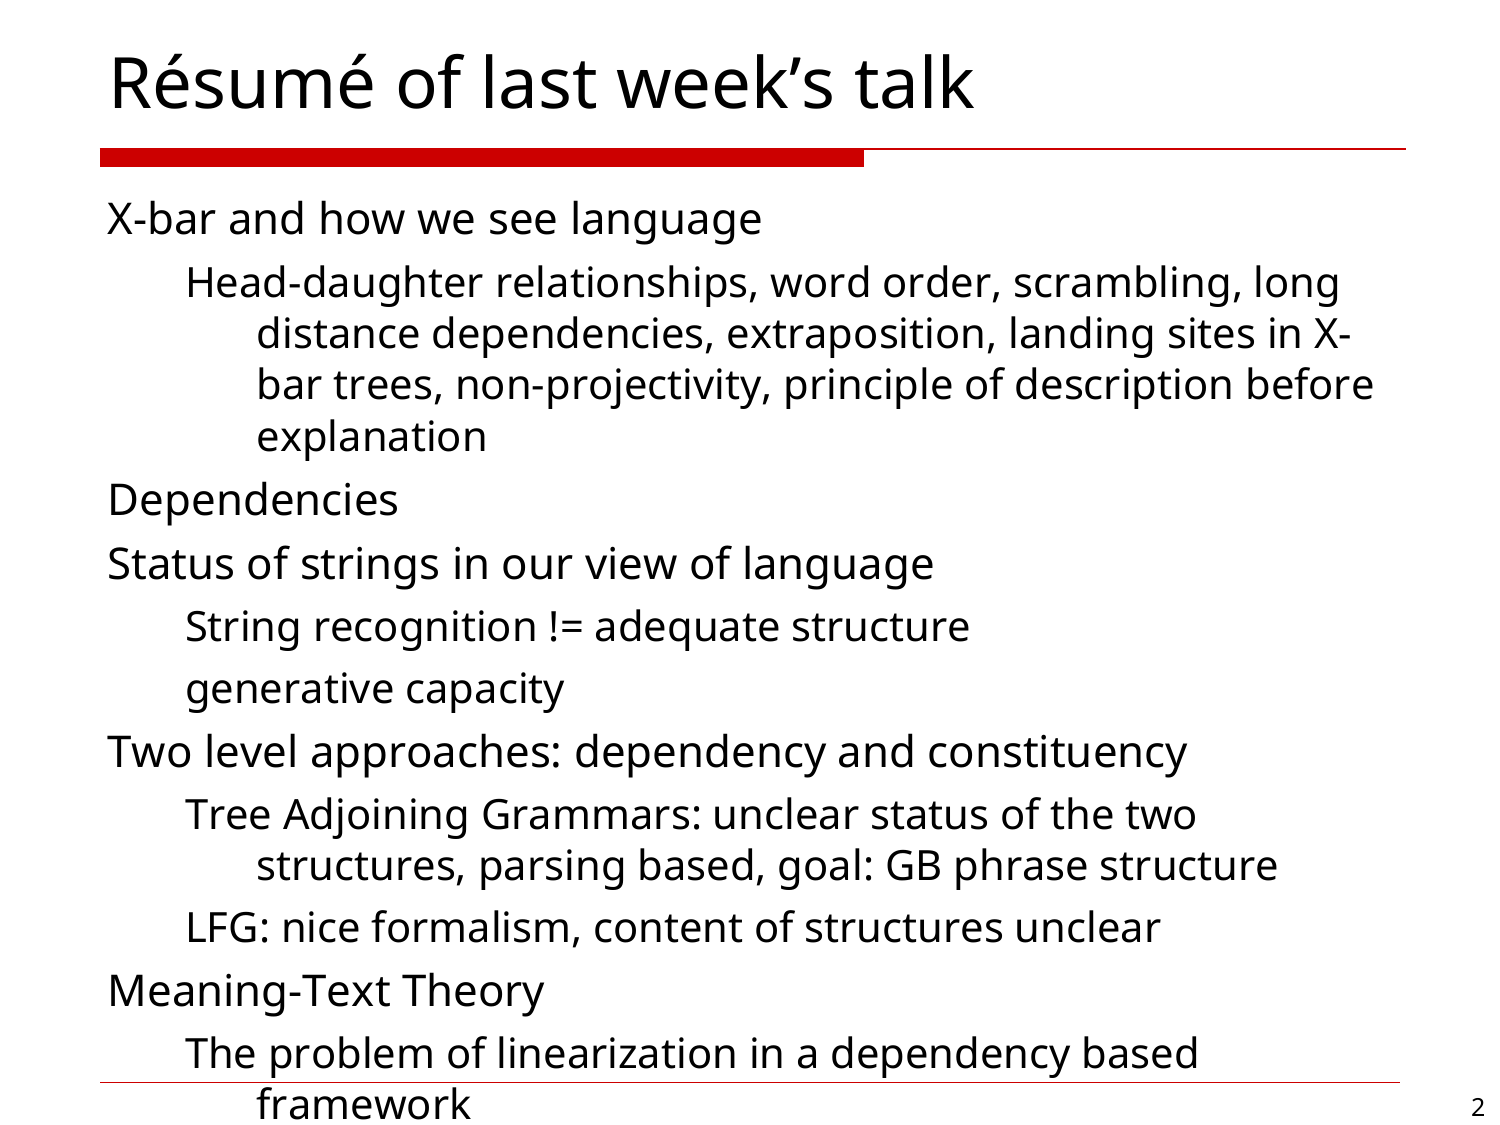

# Résumé of last week’s talk
X-bar and how we see language
Head-daughter relationships, word order, scrambling, long distance dependencies, extraposition, landing sites in X-bar trees, non-projectivity, principle of description before explanation
Dependencies
Status of strings in our view of language
String recognition != adequate structure
generative capacity
Two level approaches: dependency and constituency
Tree Adjoining Grammars: unclear status of the two structures, parsing based, goal: GB phrase structure
LFG: nice formalism, content of structures unclear
Meaning-Text Theory
The problem of linearization in a dependency based framework
2